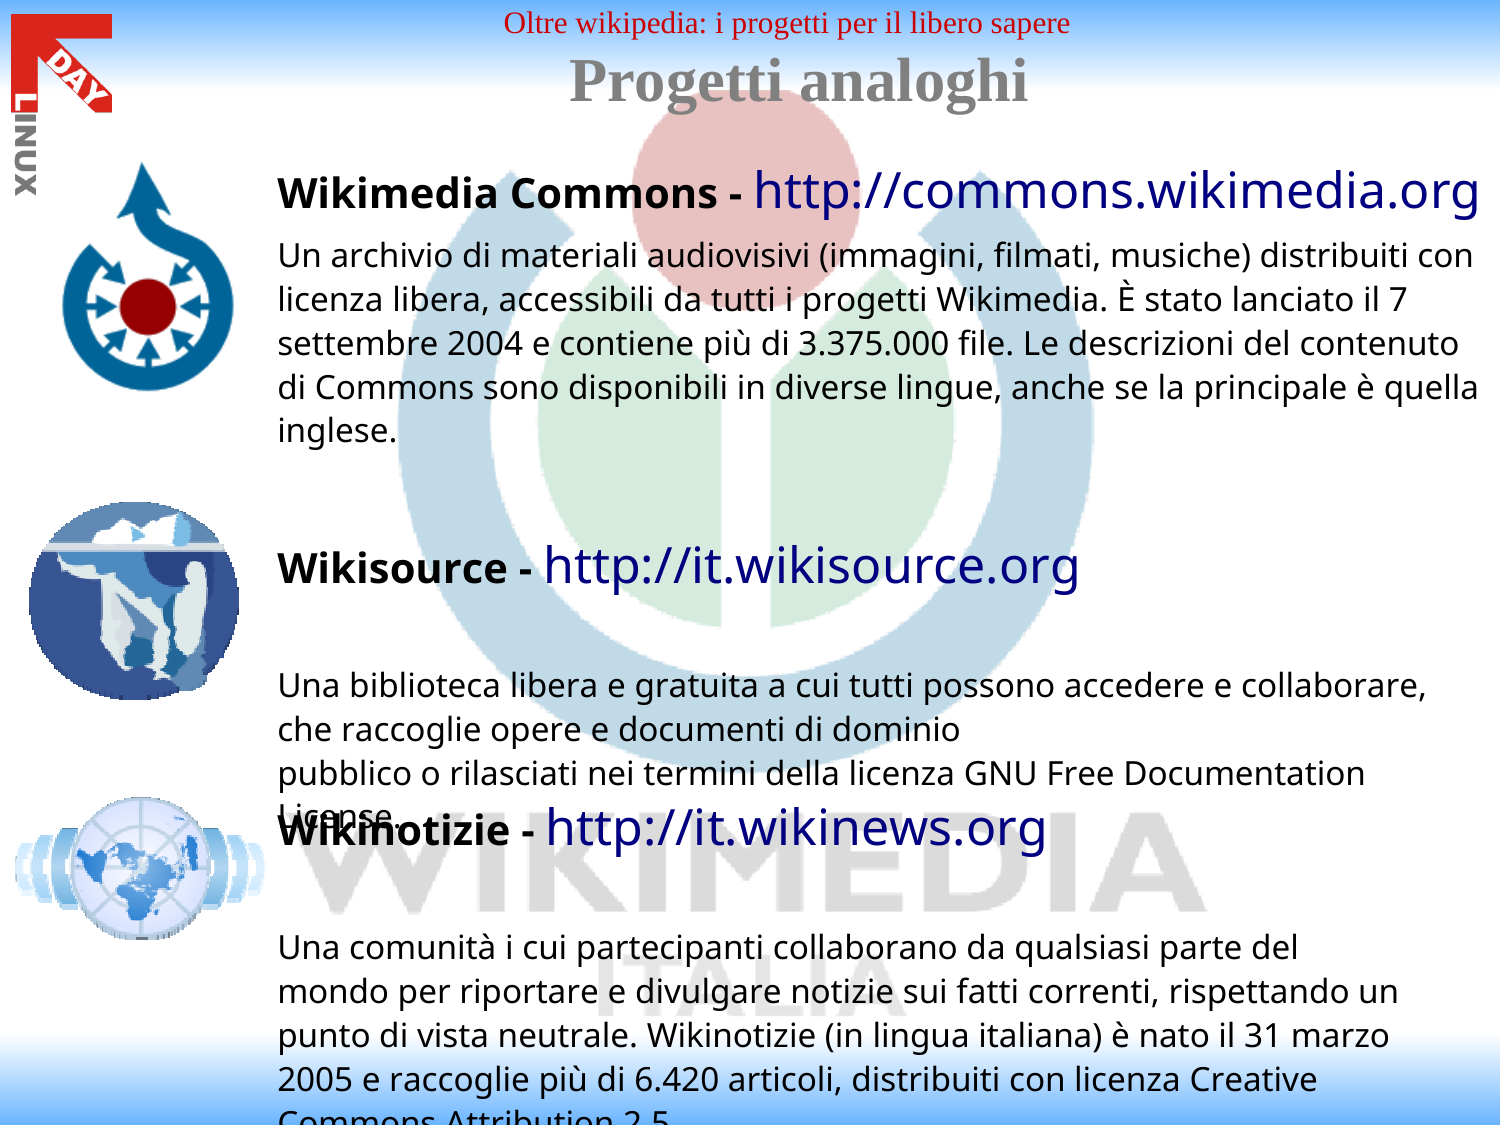

Oltre wikipedia: i progetti per il libero sapere
Progetti analoghi
Wikimedia Commons - http://commons.wikimedia.org
Un archivio di materiali audiovisivi (immagini, filmati, musiche) distribuiti con licenza libera, accessibili da tutti i progetti Wikimedia. È stato lanciato il 7 settembre 2004 e contiene più di 3.375.000 file. Le descrizioni del contenuto di Commons sono disponibili in diverse lingue, anche se la principale è quella inglese.
Wikisource - http://it.wikisource.org
Una biblioteca libera e gratuita a cui tutti possono accedere e collaborare, che raccoglie opere e documenti di dominio
pubblico o rilasciati nei termini della licenza GNU Free Documentation License.
Wikinotizie - http://it.wikinews.org
Una comunità i cui partecipanti collaborano da qualsiasi parte del
mondo per riportare e divulgare notizie sui fatti correnti, rispettando un punto di vista neutrale. Wikinotizie (in lingua italiana) è nato il 31 marzo 2005 e raccoglie più di 6.420 articoli, distribuiti con licenza Creative Commons Attribution 2.5.